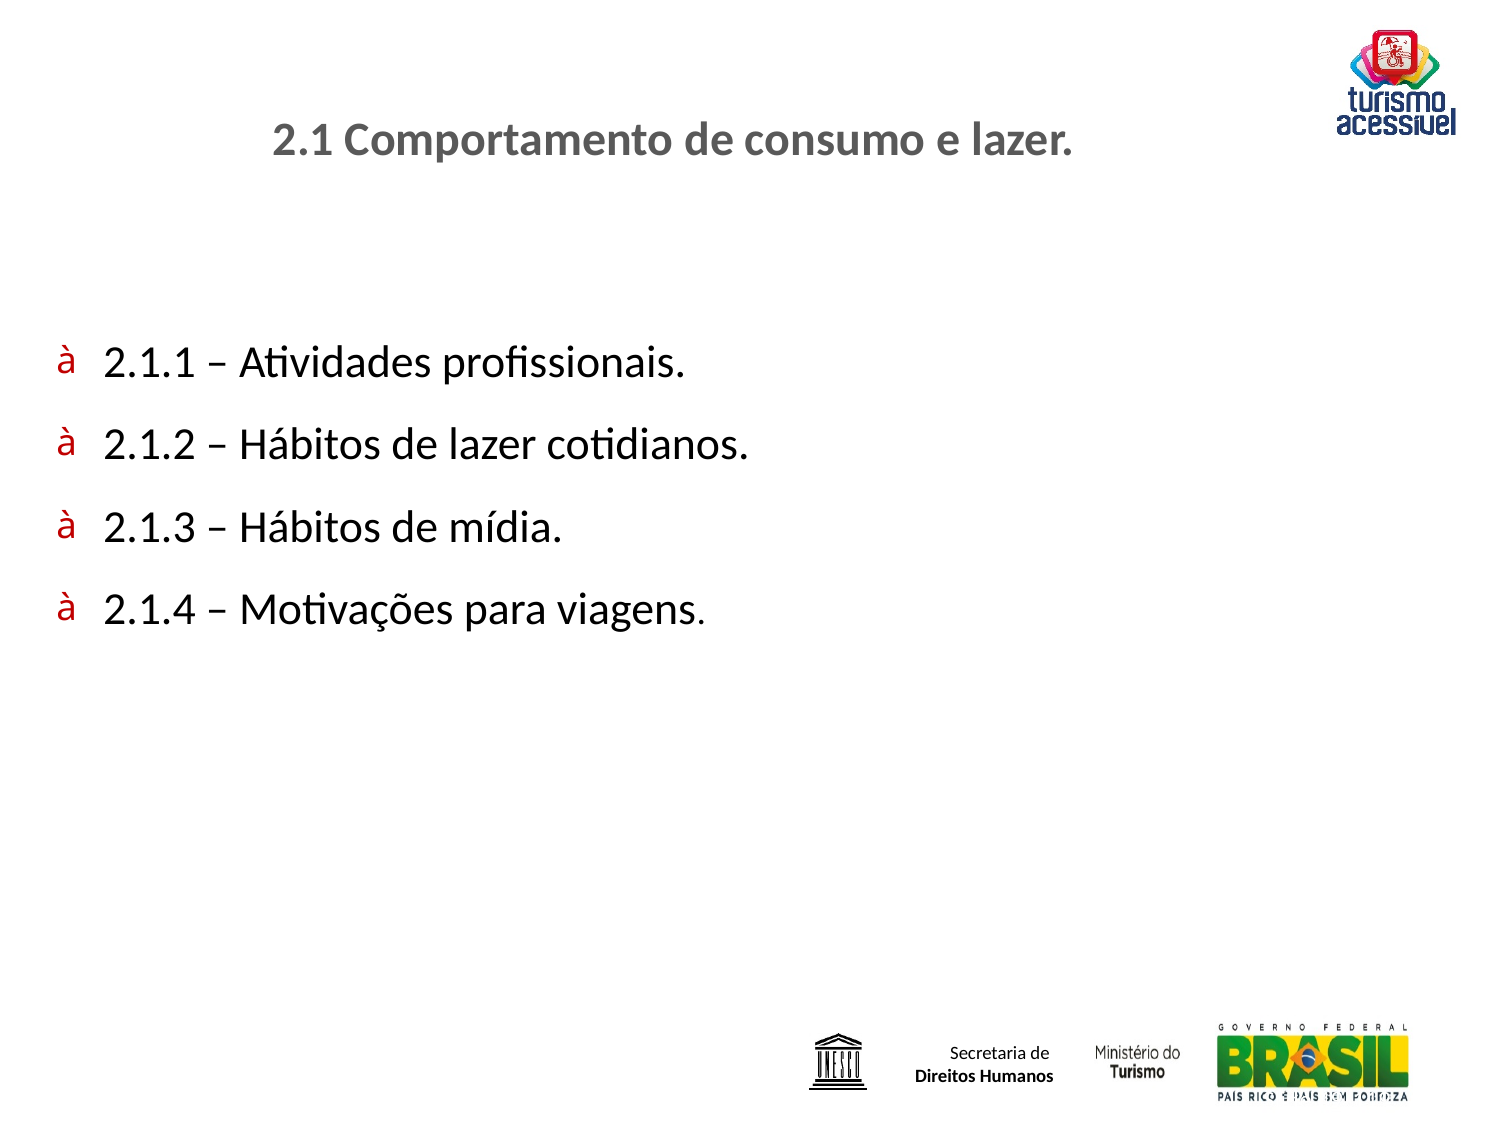

# 2.1 Comportamento de consumo e lazer.
2.1.1 – Atividades profissionais.
2.1.2 – Hábitos de lazer cotidianos.
2.1.3 – Hábitos de mídia.
2.1.4 – Motivações para viagens.
Slide 49/119